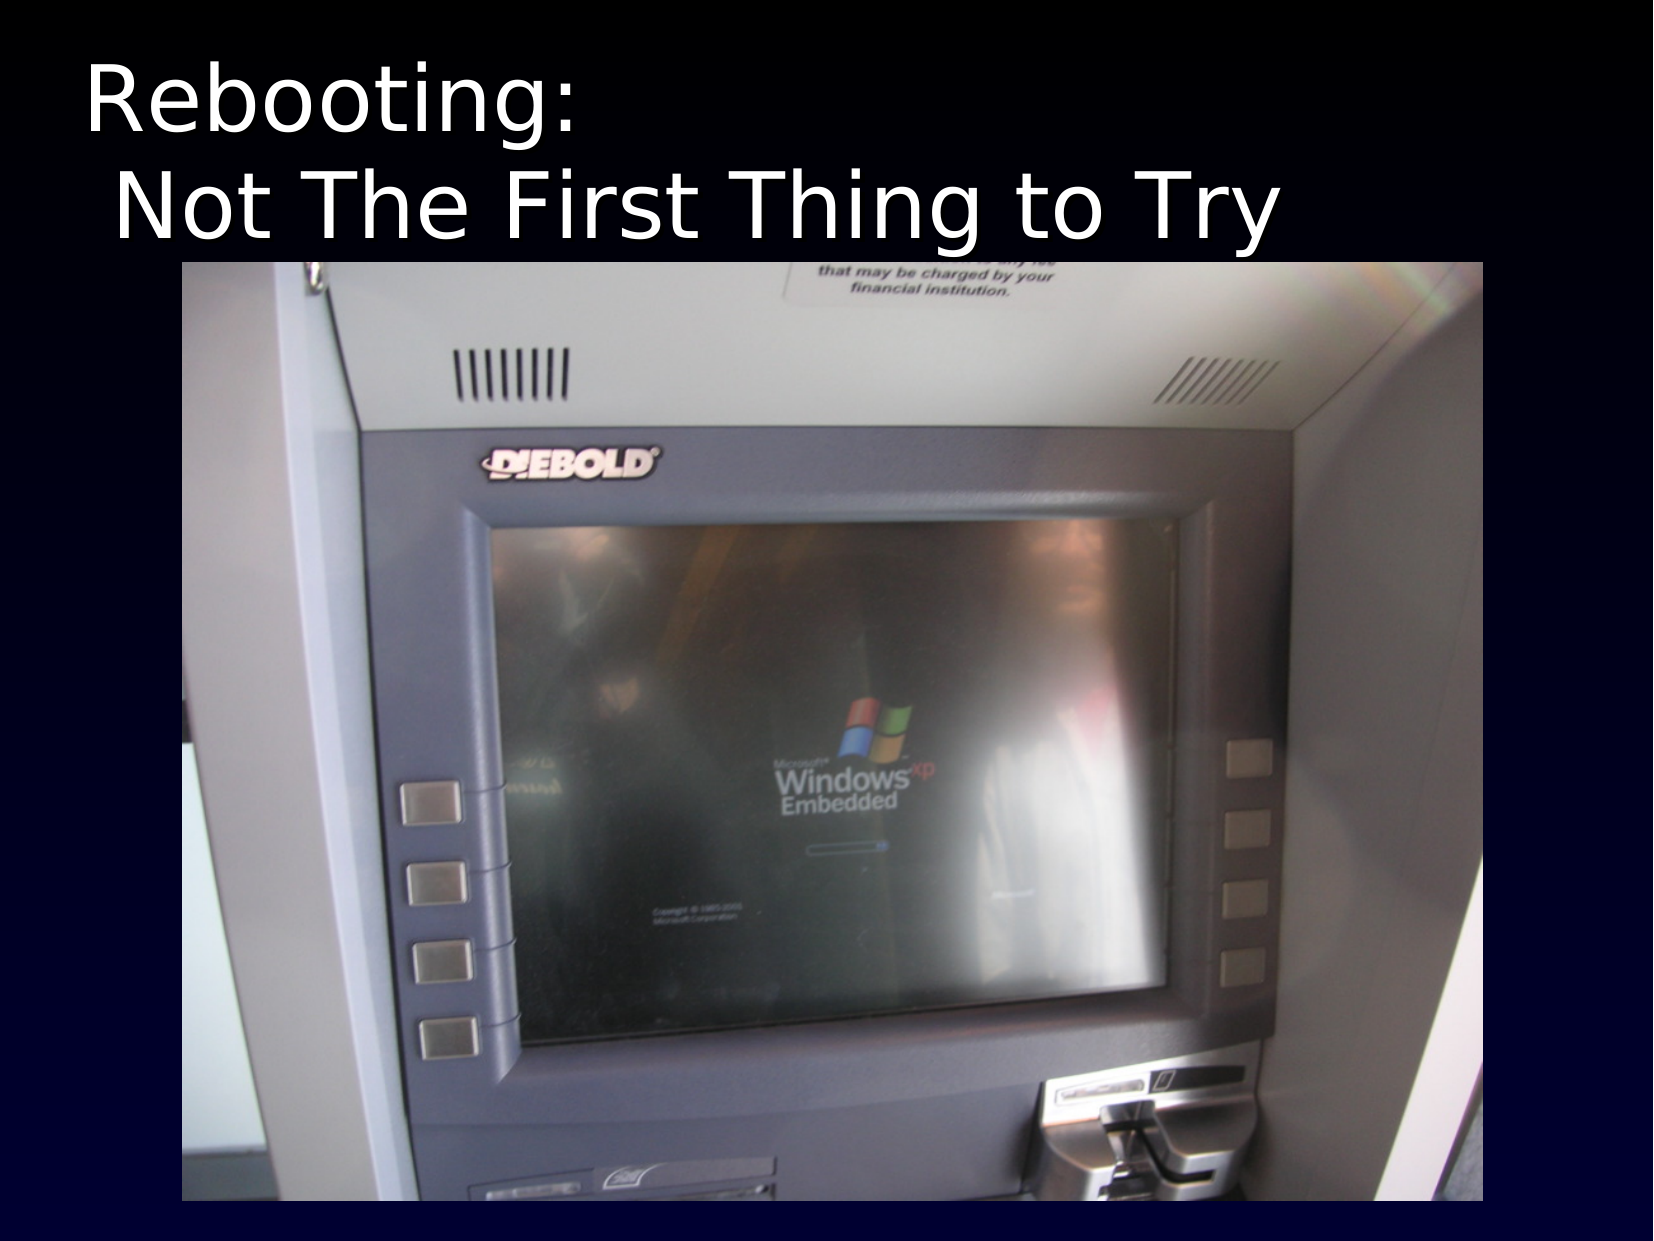

# Rebooting: Not The First Thing to Try
Photo by skyfaller on Flickr - CC by-sa 2.0